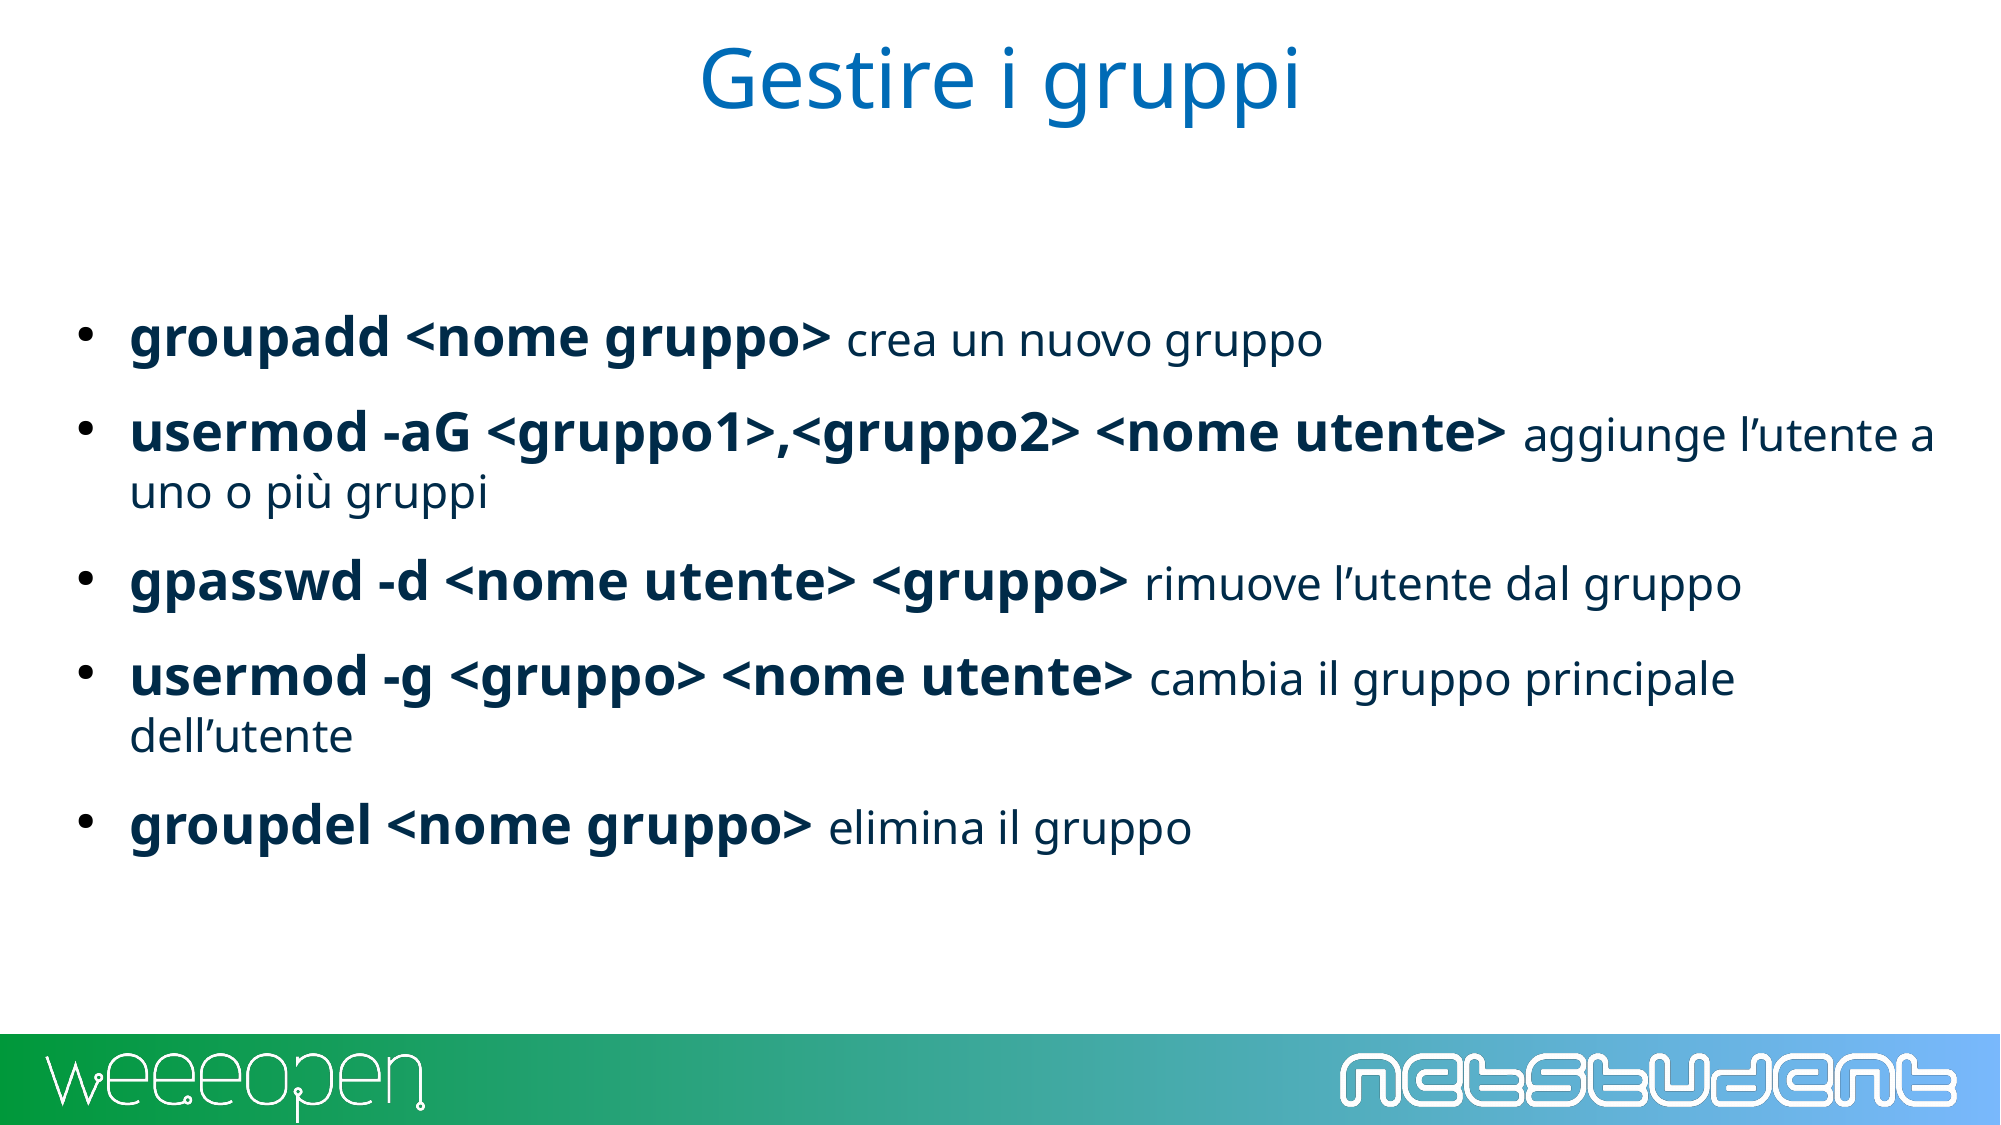

# Gestire i gruppi
groupadd <nome gruppo> crea un nuovo gruppo
usermod -aG <gruppo1>,<gruppo2> <nome utente> aggiunge l’utente a uno o più gruppi
gpasswd -d <nome utente> <gruppo> rimuove l’utente dal gruppo
usermod -g <gruppo> <nome utente> cambia il gruppo principale dell’utente
groupdel <nome gruppo> elimina il gruppo